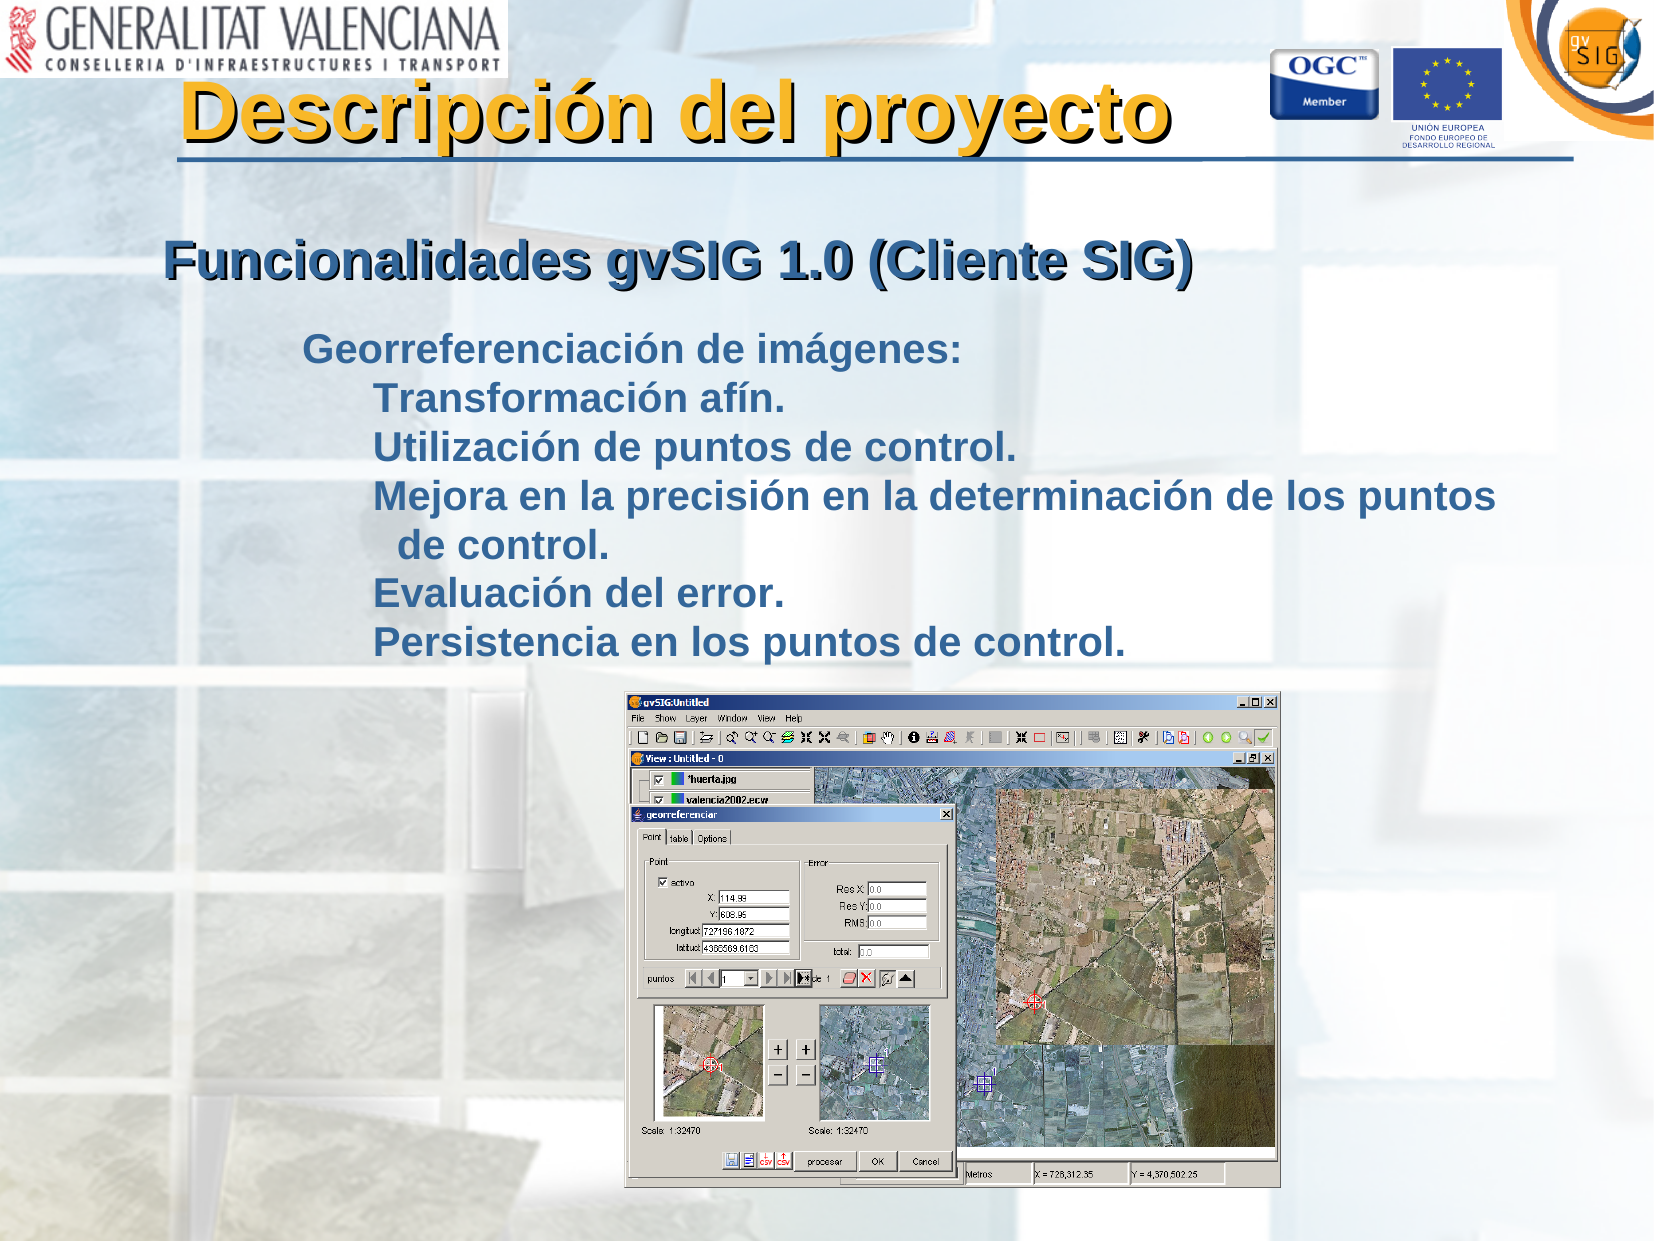

# Descripción del proyecto
Funcionalidades gvSIG 1.0 (Cliente SIG)
 Georreferenciación de imágenes:
 Transformación afín.
 Utilización de puntos de control.
 Mejora en la precisión en la determinación de los puntos de control.
 Evaluación del error.
 Persistencia en los puntos de control.